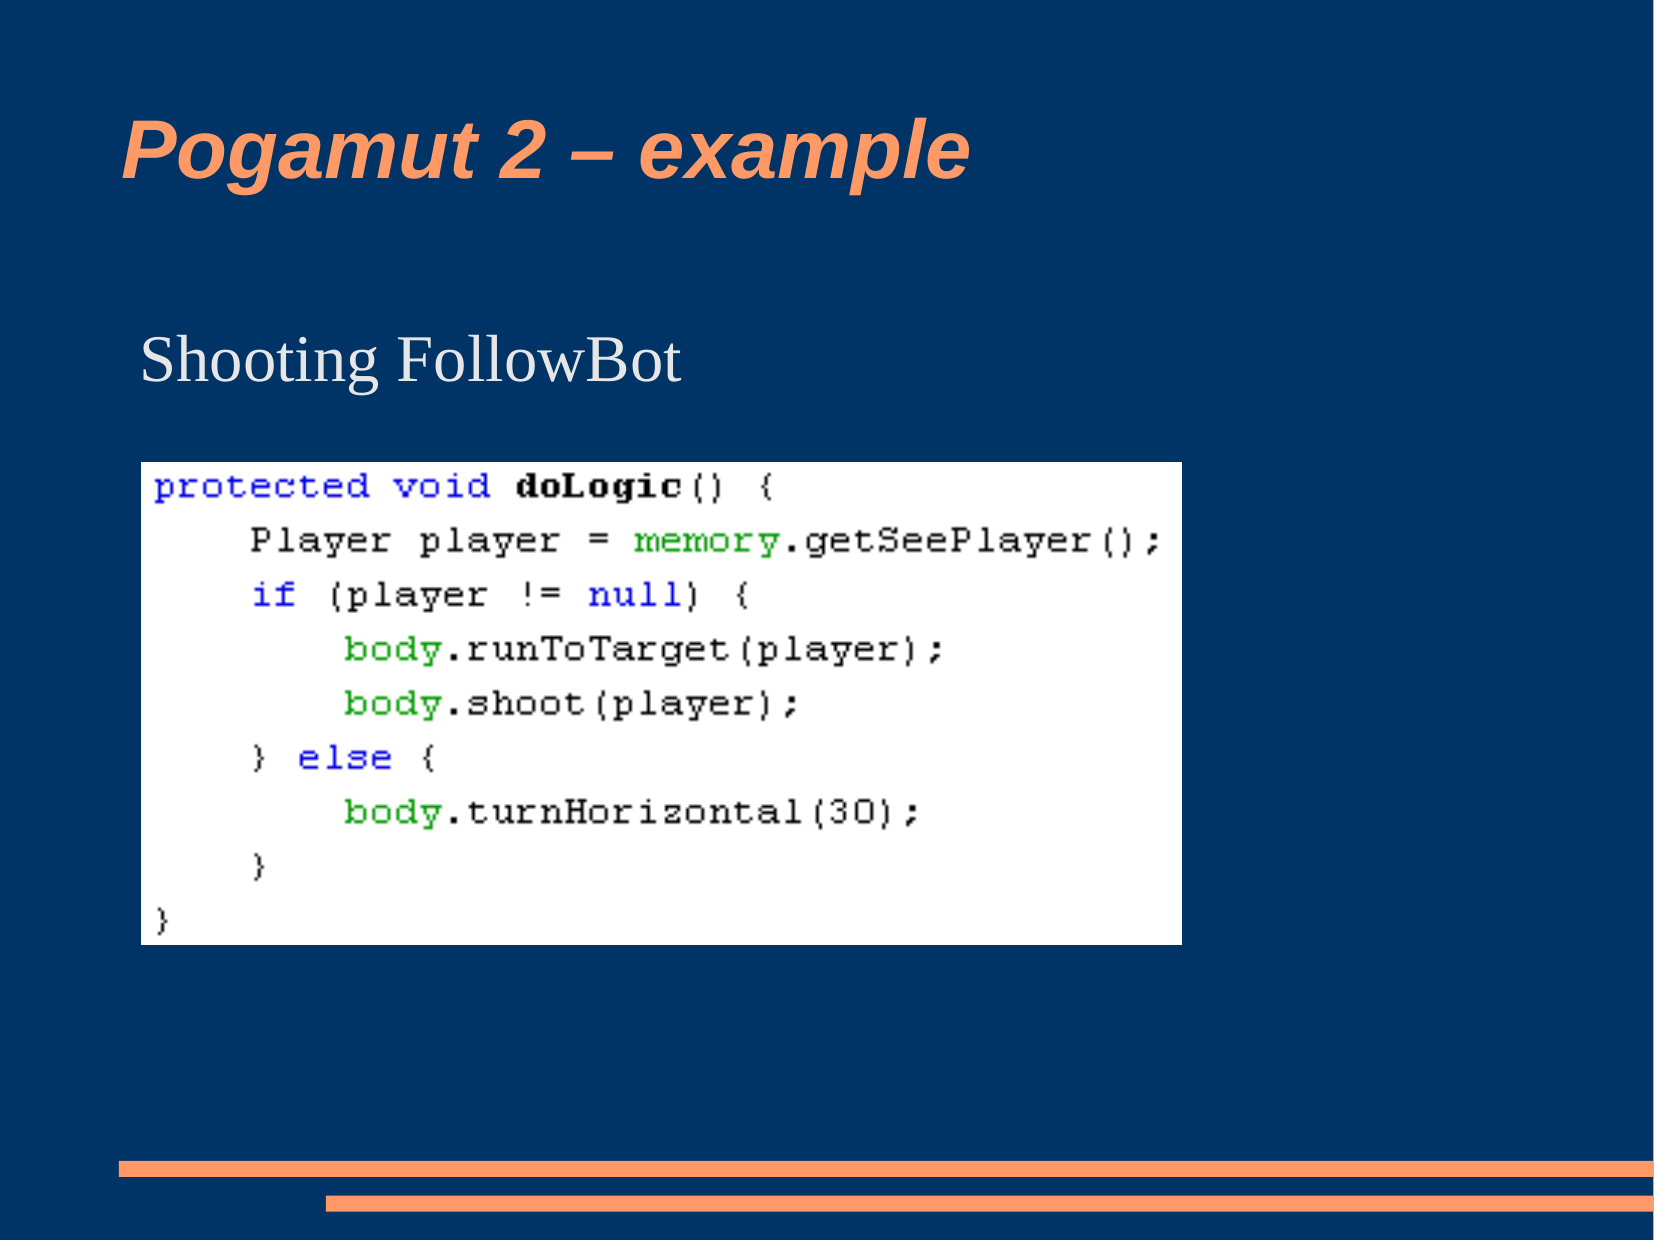

# Pogamut 2 – example
Shooting FollowBot